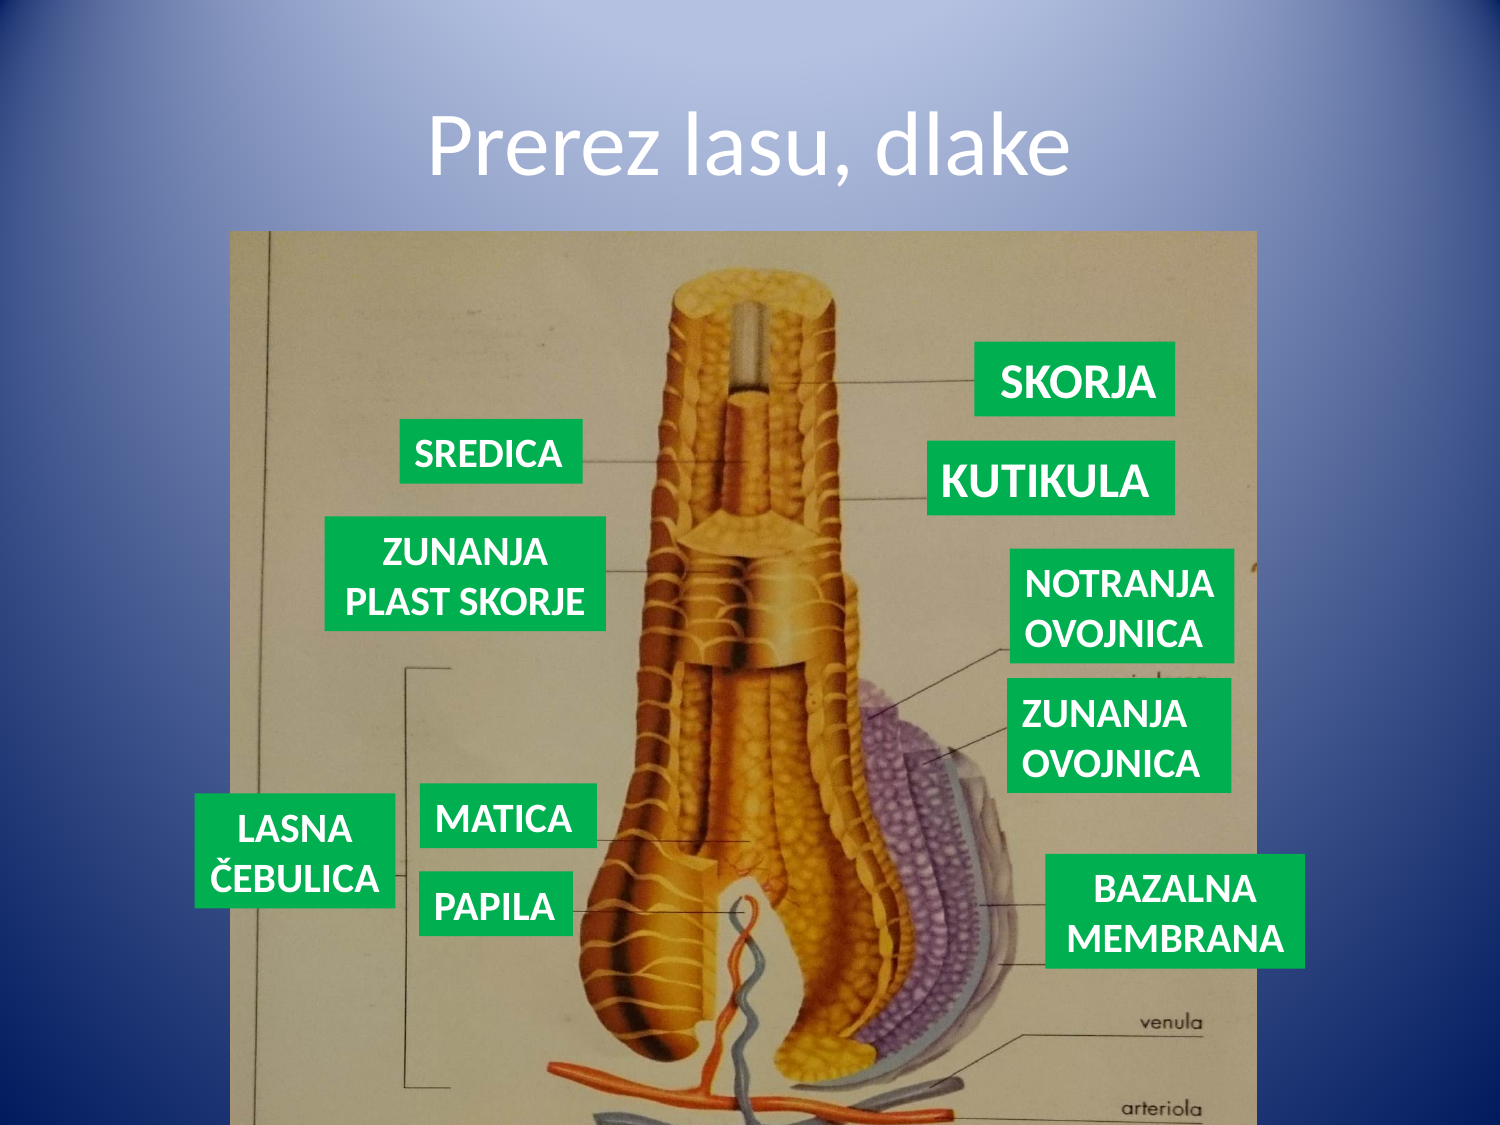

# Prerez lasu, dlake
 SKORJA
SREDICA
KUTIKULA
ZUNANJA PLAST SKORJE
NOTRANJA OVOJNICA
ZUNANJA OVOJNICA
MATICA
LASNA ČEBULICA
BAZALNA MEMBRANA
PAPILA